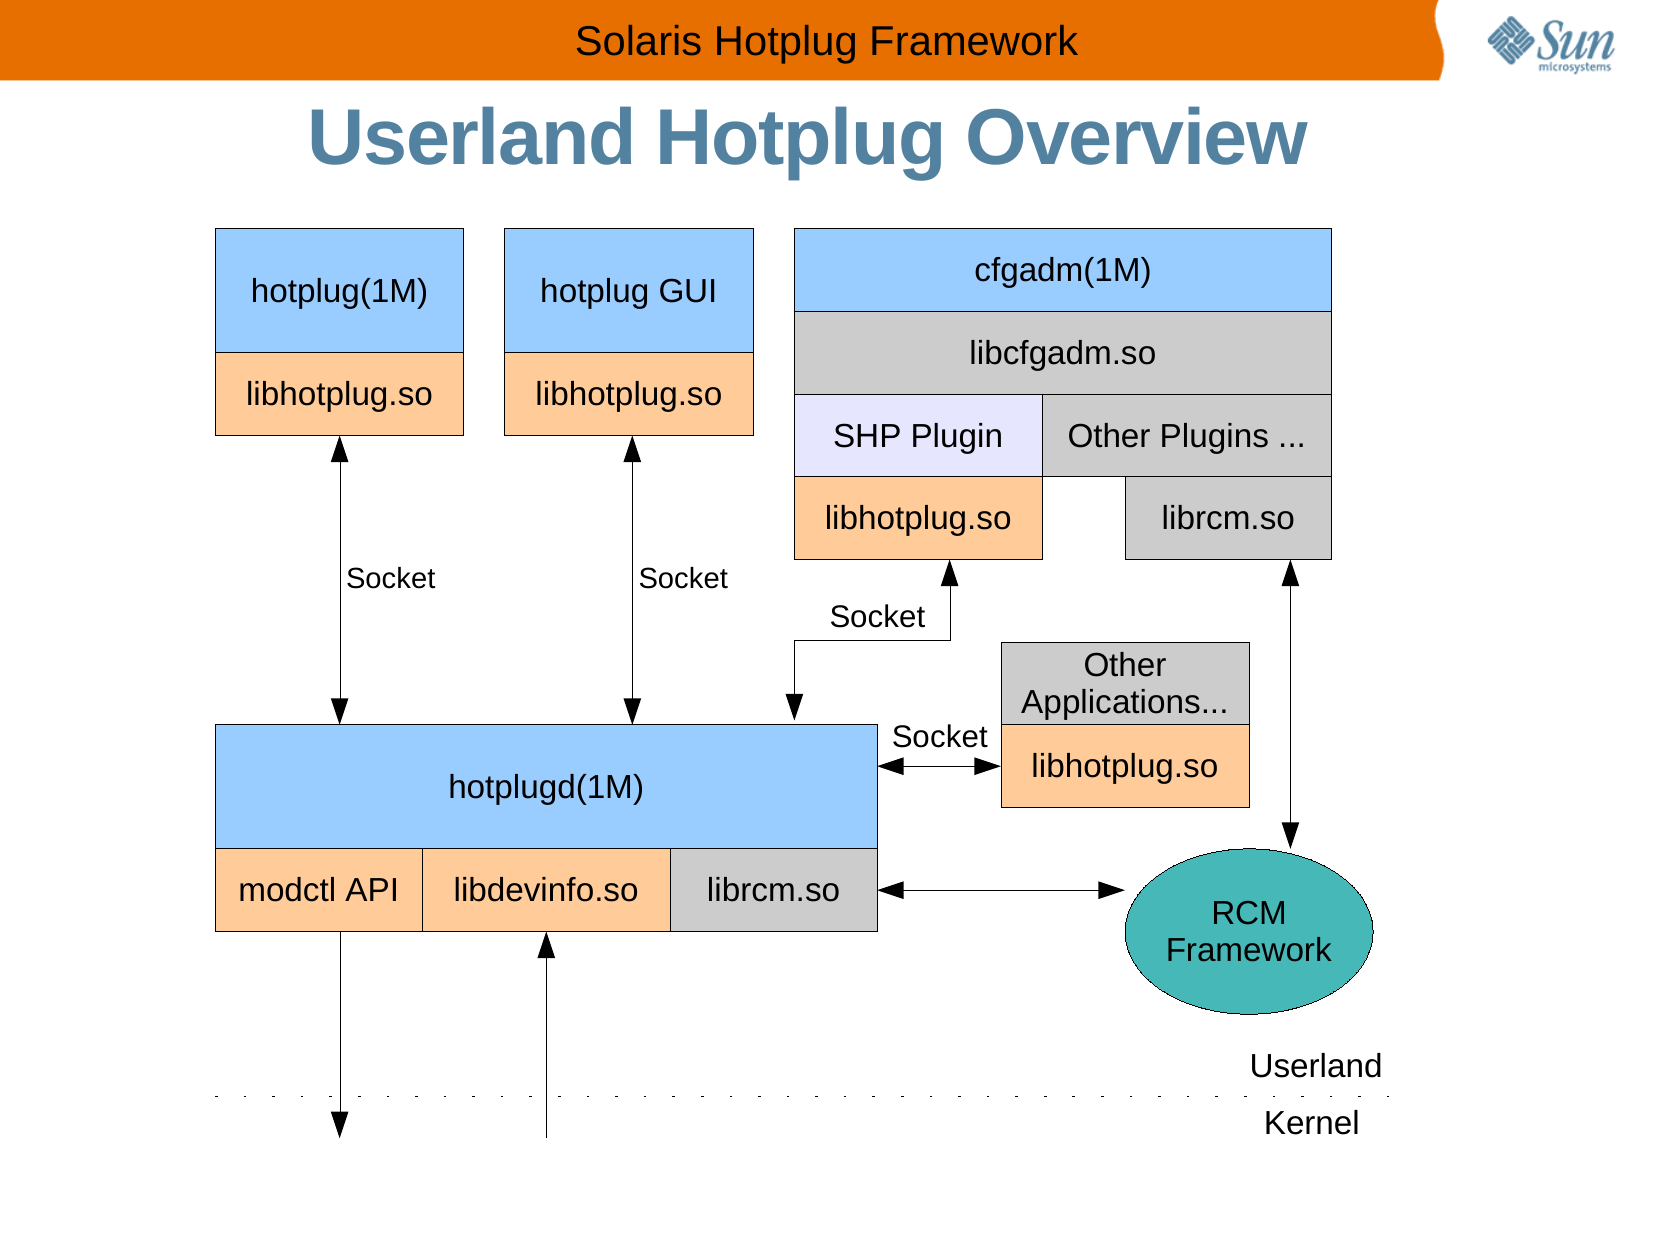

# Userland Hotplug Overview
hotplug(1M)
libhotplug.so
hotplug GUI
libhotplug.so
cfgadm(1M)
libcfgadm.so
SHP Plugin
Other Plugins ...
libhotplug.so
librcm.so
Socket
Socket
Socket
Other
Applications...
libhotplug.so
Socket
hotplugd(1M)
modctl API
libdevinfo.so
librcm.so
RCM
Framework
Userland
Kernel